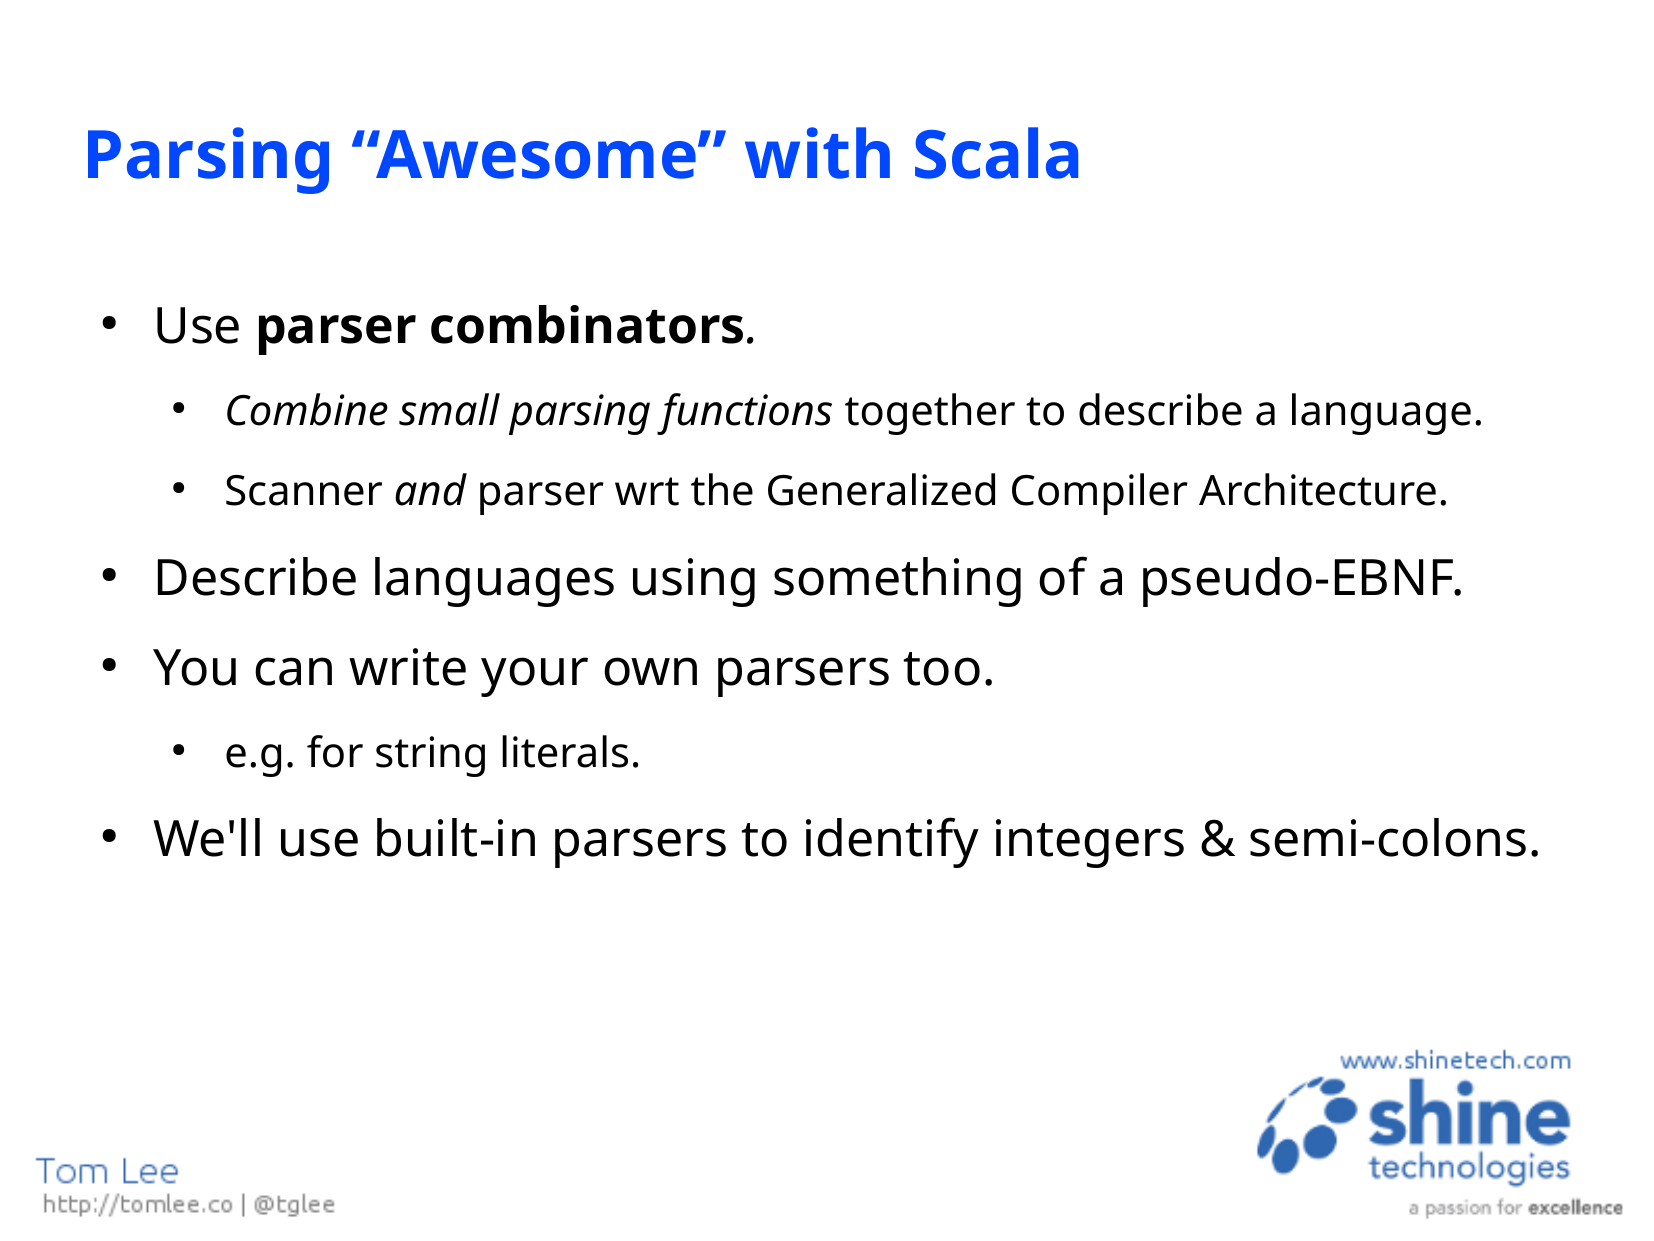

# Parsing “Awesome” with Scala
Use parser combinators.
Combine small parsing functions together to describe a language.
Scanner and parser wrt the Generalized Compiler Architecture.
Describe languages using something of a pseudo-EBNF.
You can write your own parsers too.
e.g. for string literals.
We'll use built-in parsers to identify integers & semi-colons.